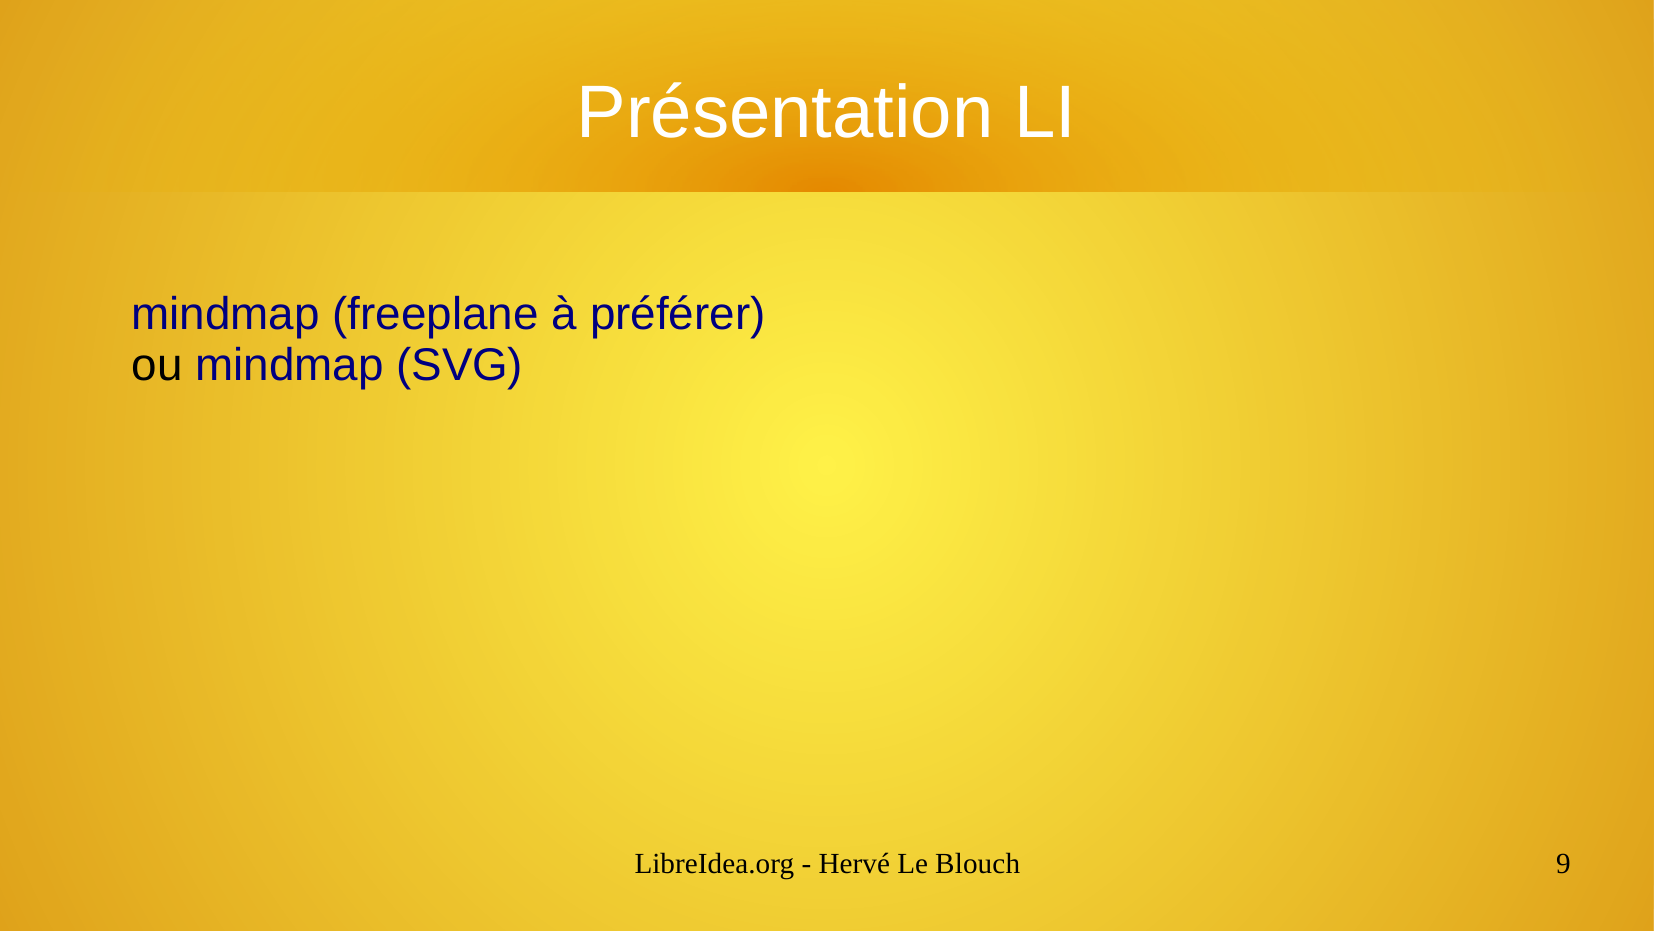

# Présentation LI
mindmap (freeplane à préférer)
ou mindmap (SVG)
LibreIdea.org - Hervé Le Blouch
9